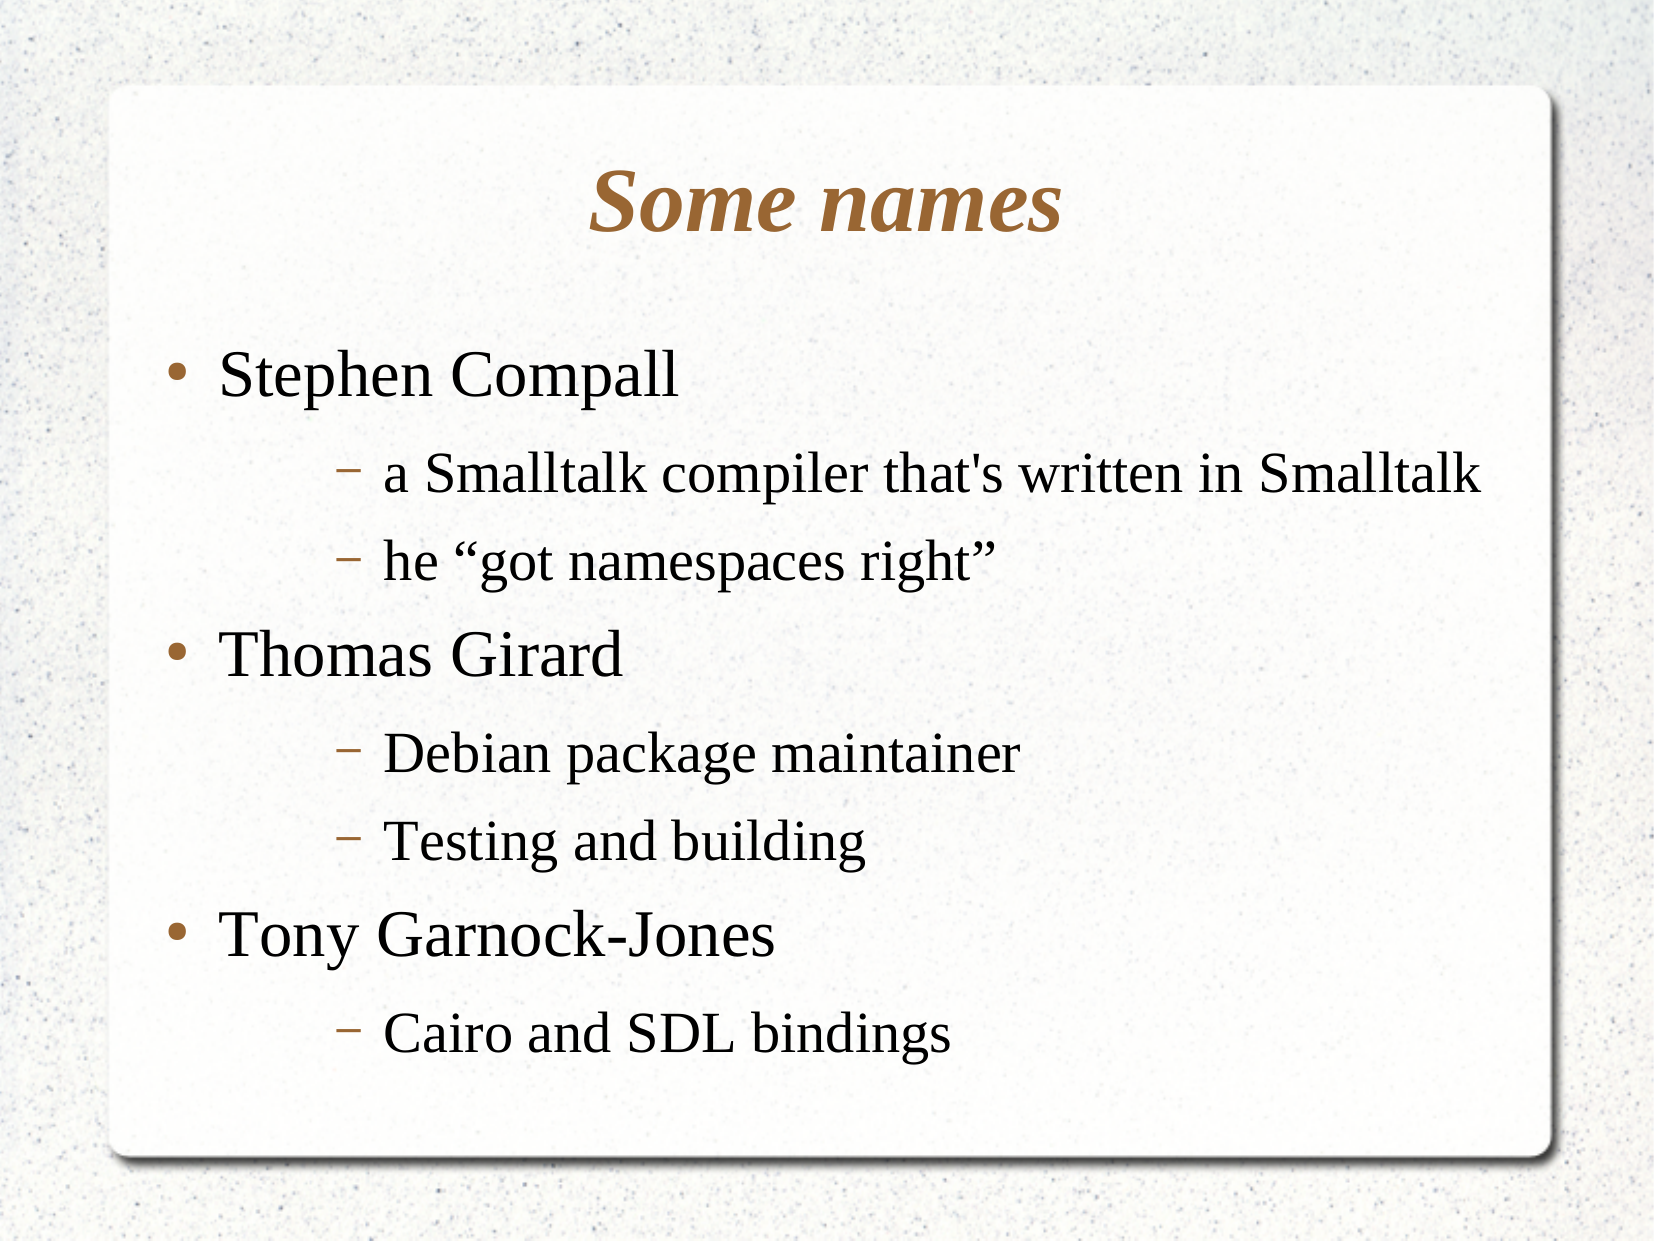

# Some names
Stephen Compall
a Smalltalk compiler that's written in Smalltalk
he “got namespaces right”
Thomas Girard
Debian package maintainer
Testing and building
Tony Garnock-Jones
Cairo and SDL bindings